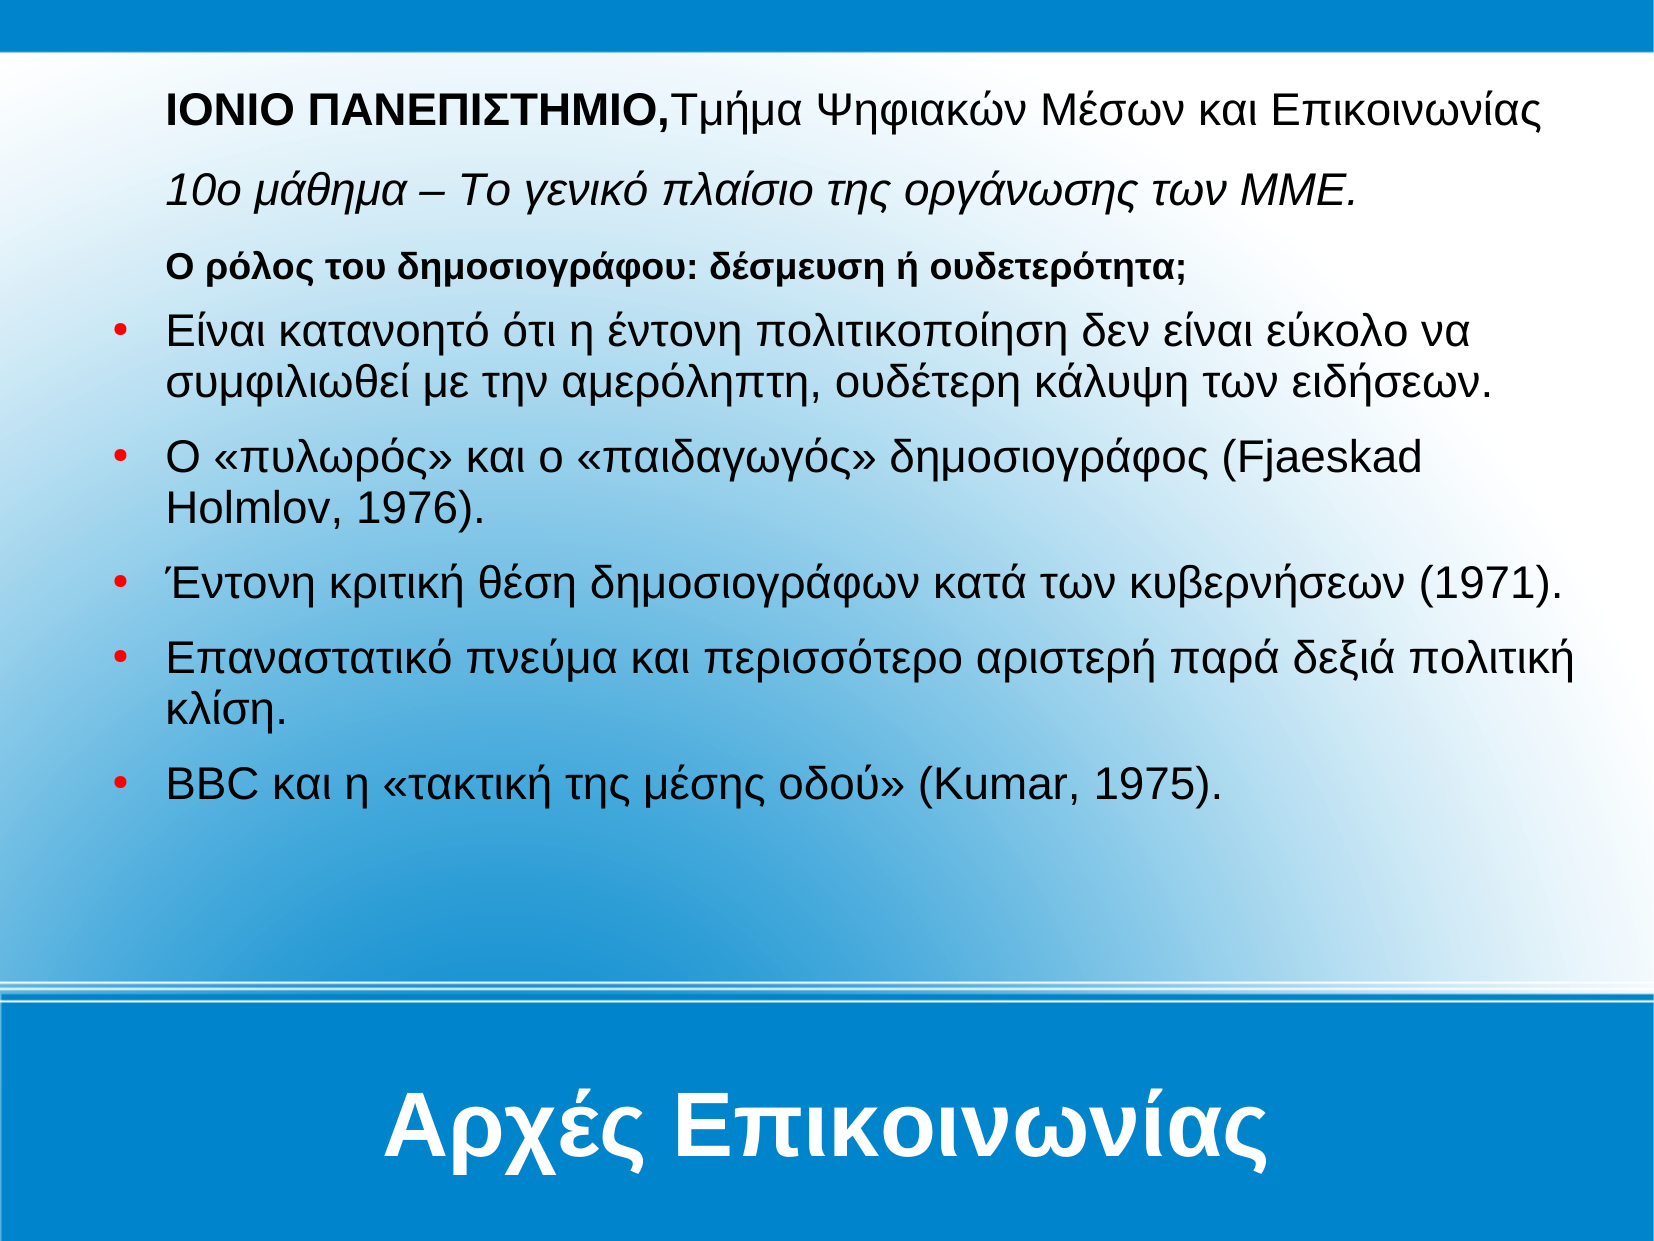

ΙΟΝΙΟ ΠΑΝΕΠΙΣΤΗΜΙΟ,Τμήμα Ψηφιακών Μέσων και Επικοινωνίας
10ο μάθημα – Το γενικό πλαίσιο της οργάνωσης των ΜΜΕ.
Ο ρόλος του δημοσιογράφου: δέσμευση ή ουδετερότητα;
Είναι κατανοητό ότι η έντονη πολιτικοποίηση δεν είναι εύκολο να συμφιλιωθεί με την αμερόληπτη, ουδέτερη κάλυψη των ειδήσεων.
Ο «πυλωρός» και ο «παιδαγωγός» δημοσιογράφος (Fjaeskad Holmlov, 1976).
Έντονη κριτική θέση δημοσιογράφων κατά των κυβερνήσεων (1971).
Επαναστατικό πνεύμα και περισσότερο αριστερή παρά δεξιά πολιτική κλίση.
BBC και η «τακτική της μέσης οδού» (Kumar, 1975).
# Αρχές Επικοινωνίας